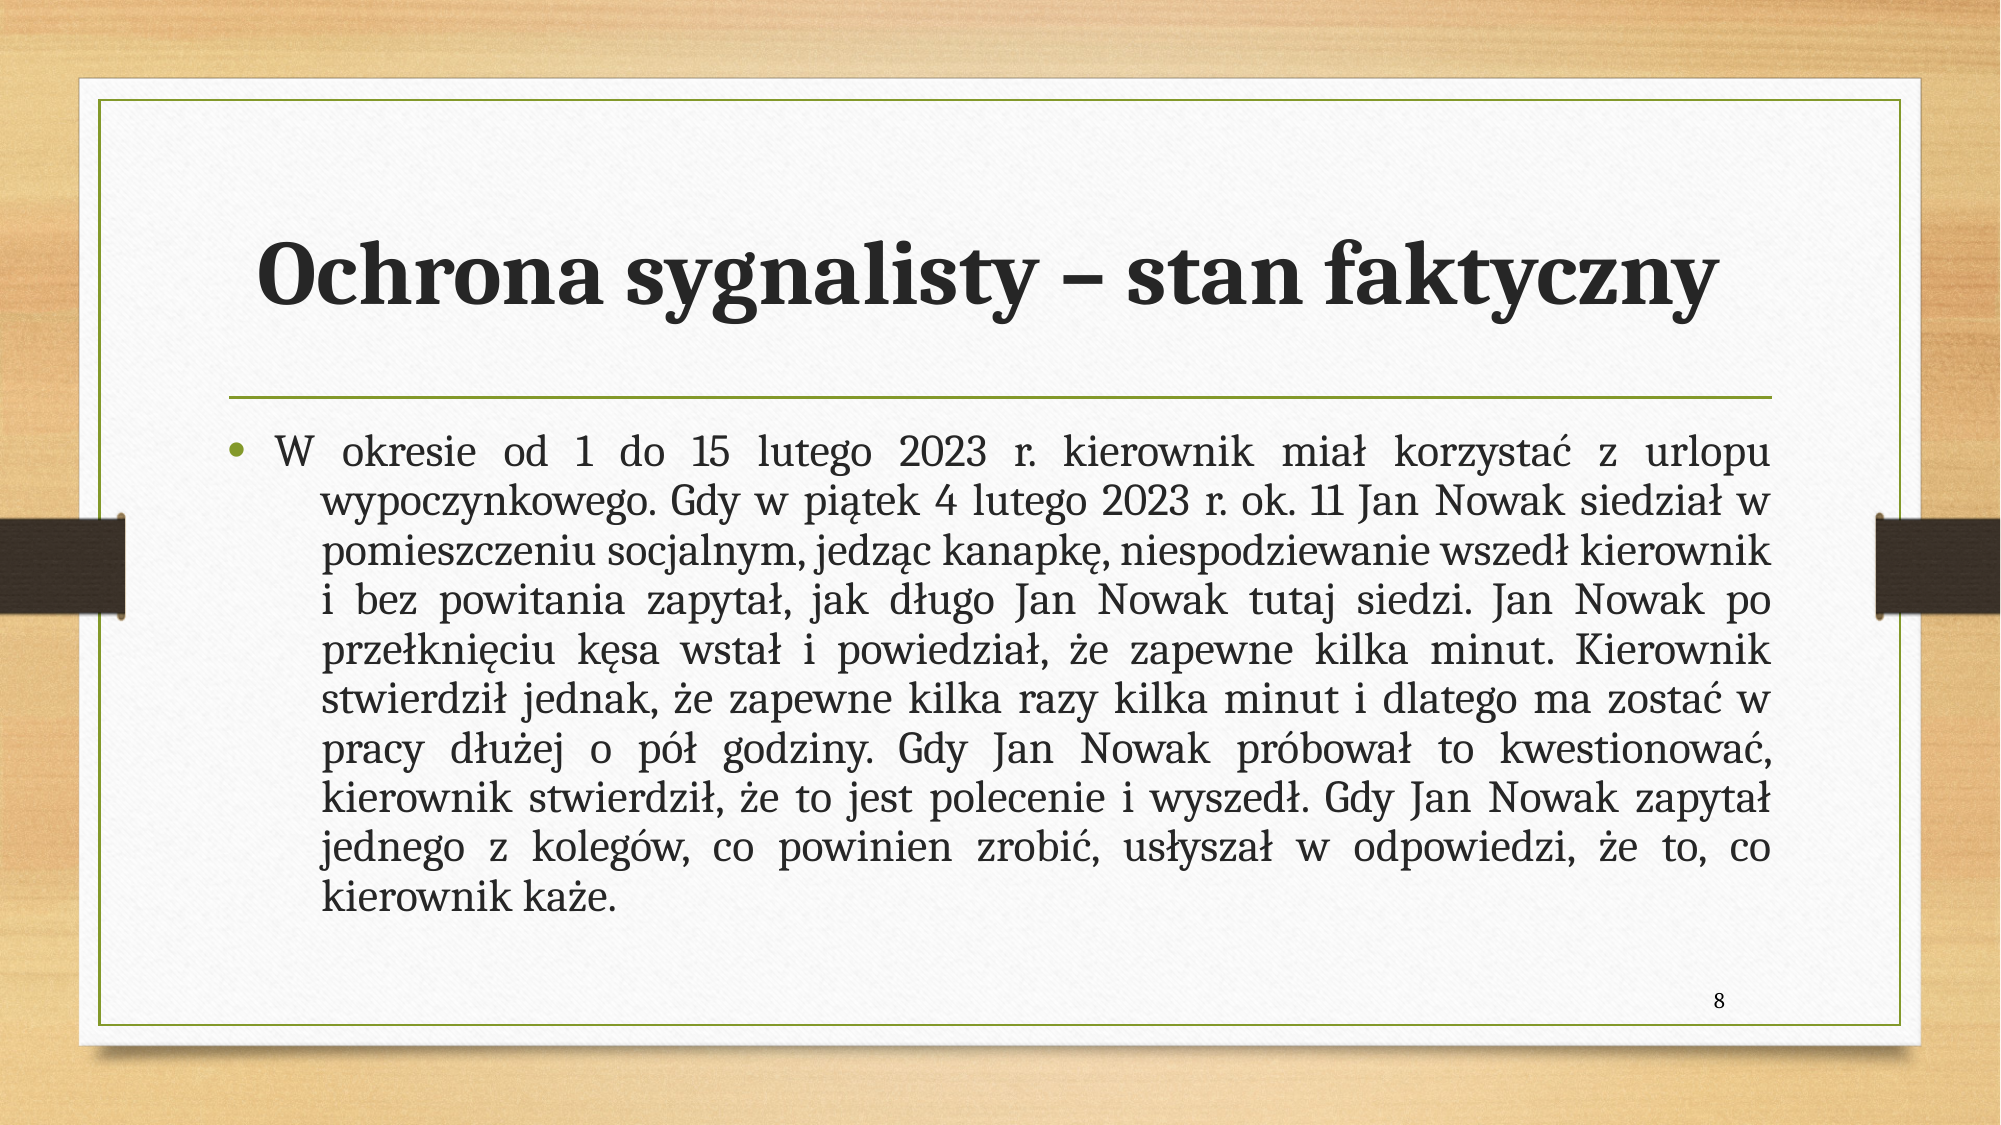

# Ochrona sygnalisty – stan faktyczny
W okresie od 1 do 15 lutego 2023 r. kierownik miał korzystać z urlopu wypoczynkowego. Gdy w piątek 4 lutego 2023 r. ok. 11 Jan Nowak siedział w pomieszczeniu socjalnym, jedząc kanapkę, niespodziewanie wszedł kierownik i bez powitania zapytał, jak długo Jan Nowak tutaj siedzi. Jan Nowak po przełknięciu kęsa wstał i powiedział, że zapewne kilka minut. Kierownik stwierdził jednak, że zapewne kilka razy kilka minut i dlatego ma zostać w pracy dłużej o pół godziny. Gdy Jan Nowak próbował to kwestionować, kierownik stwierdził, że to jest polecenie i wyszedł. Gdy Jan Nowak zapytał jednego z kolegów, co powinien zrobić, usłyszał w odpowiedzi, że to, co kierownik każe.